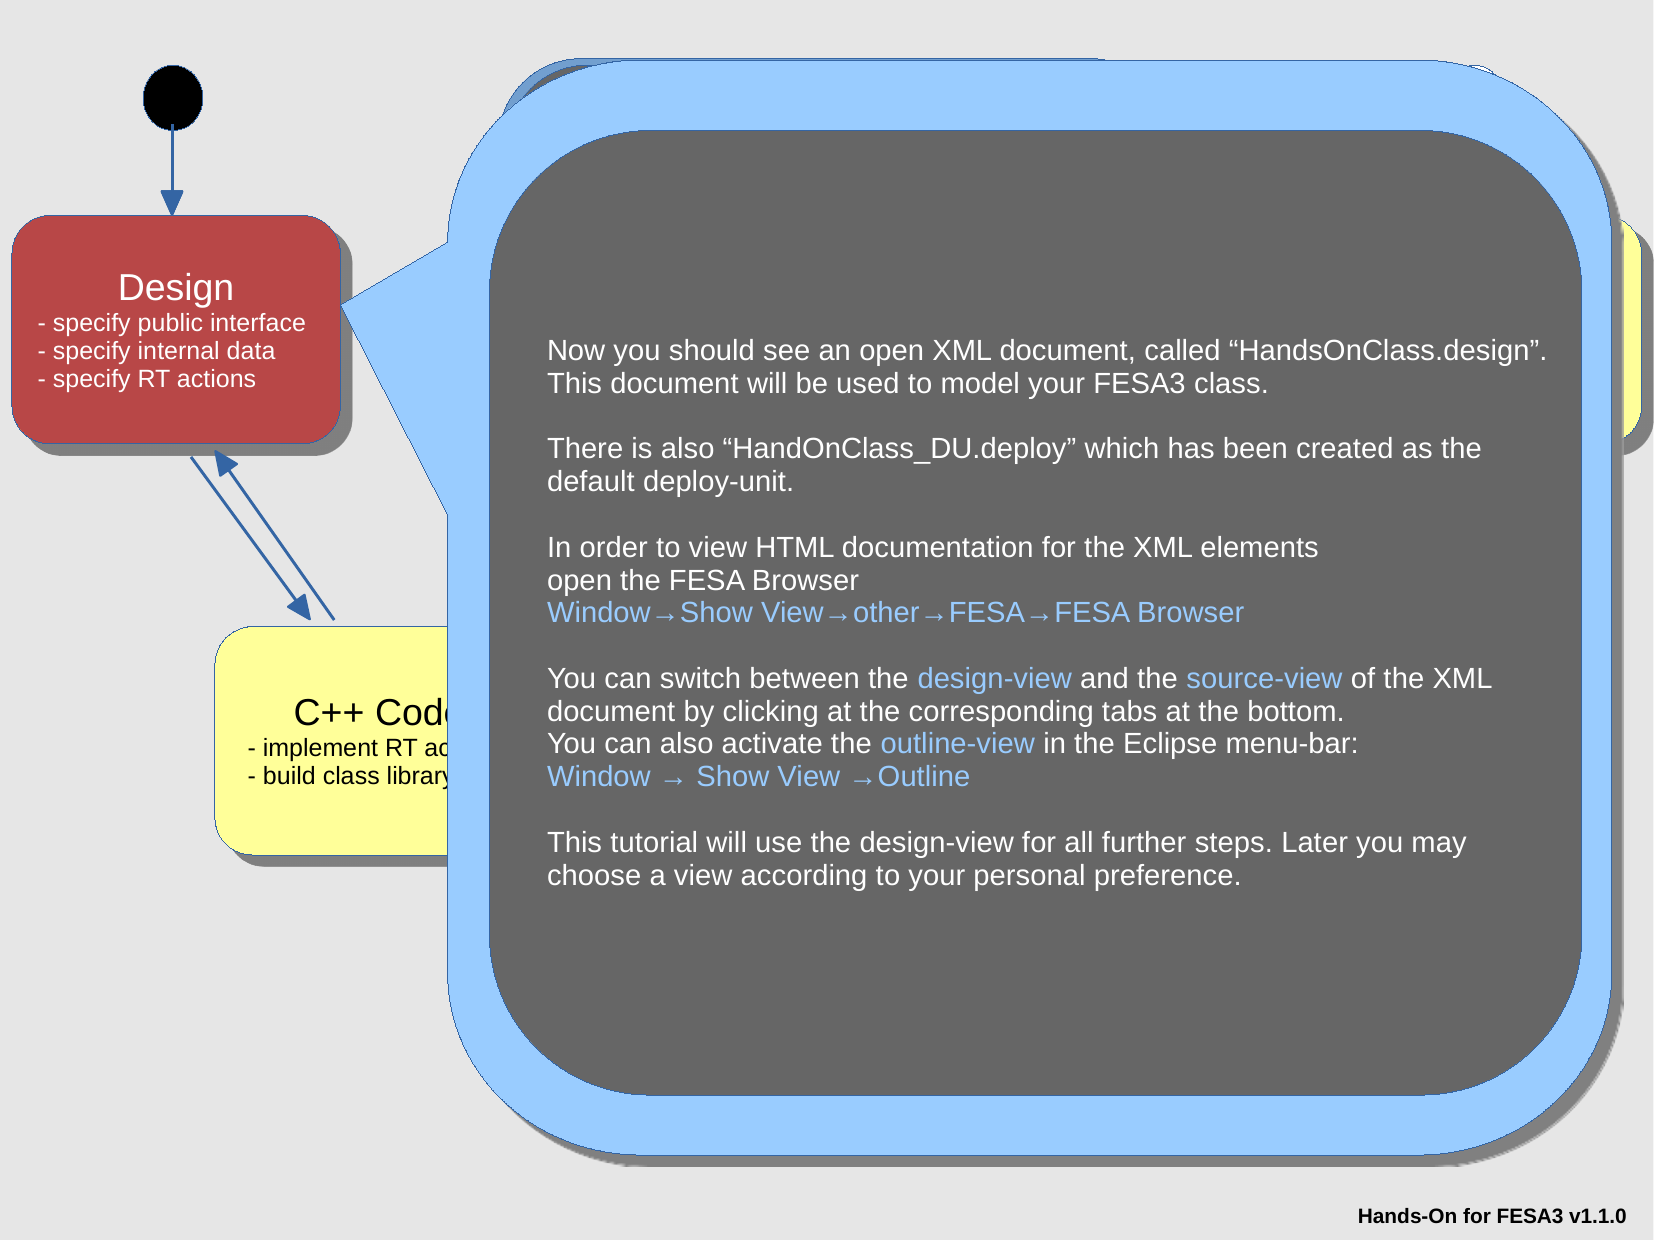

Now you should see an open XML document, called “HandsOnClass.design”.
This document will be used to model your FESA3 class.
There is also “HandOnClass_DU.deploy” which has been created as the
default deploy-unit.
In order to view HTML documentation for the XML elements
open the FESA Browser
Window→Show View→other→FESA→FESA Browser
You can switch between the design-view and the source-view of the XML
document by clicking at the corresponding tabs at the bottom.
You can also activate the outline-view in the Eclipse menu-bar:
Window → Show View →Outline
This tutorial will use the design-view for all further steps. Later you may
choose a view according to your personal preference.
Design
- specify public interface
- specify internal data
- specify RT actions